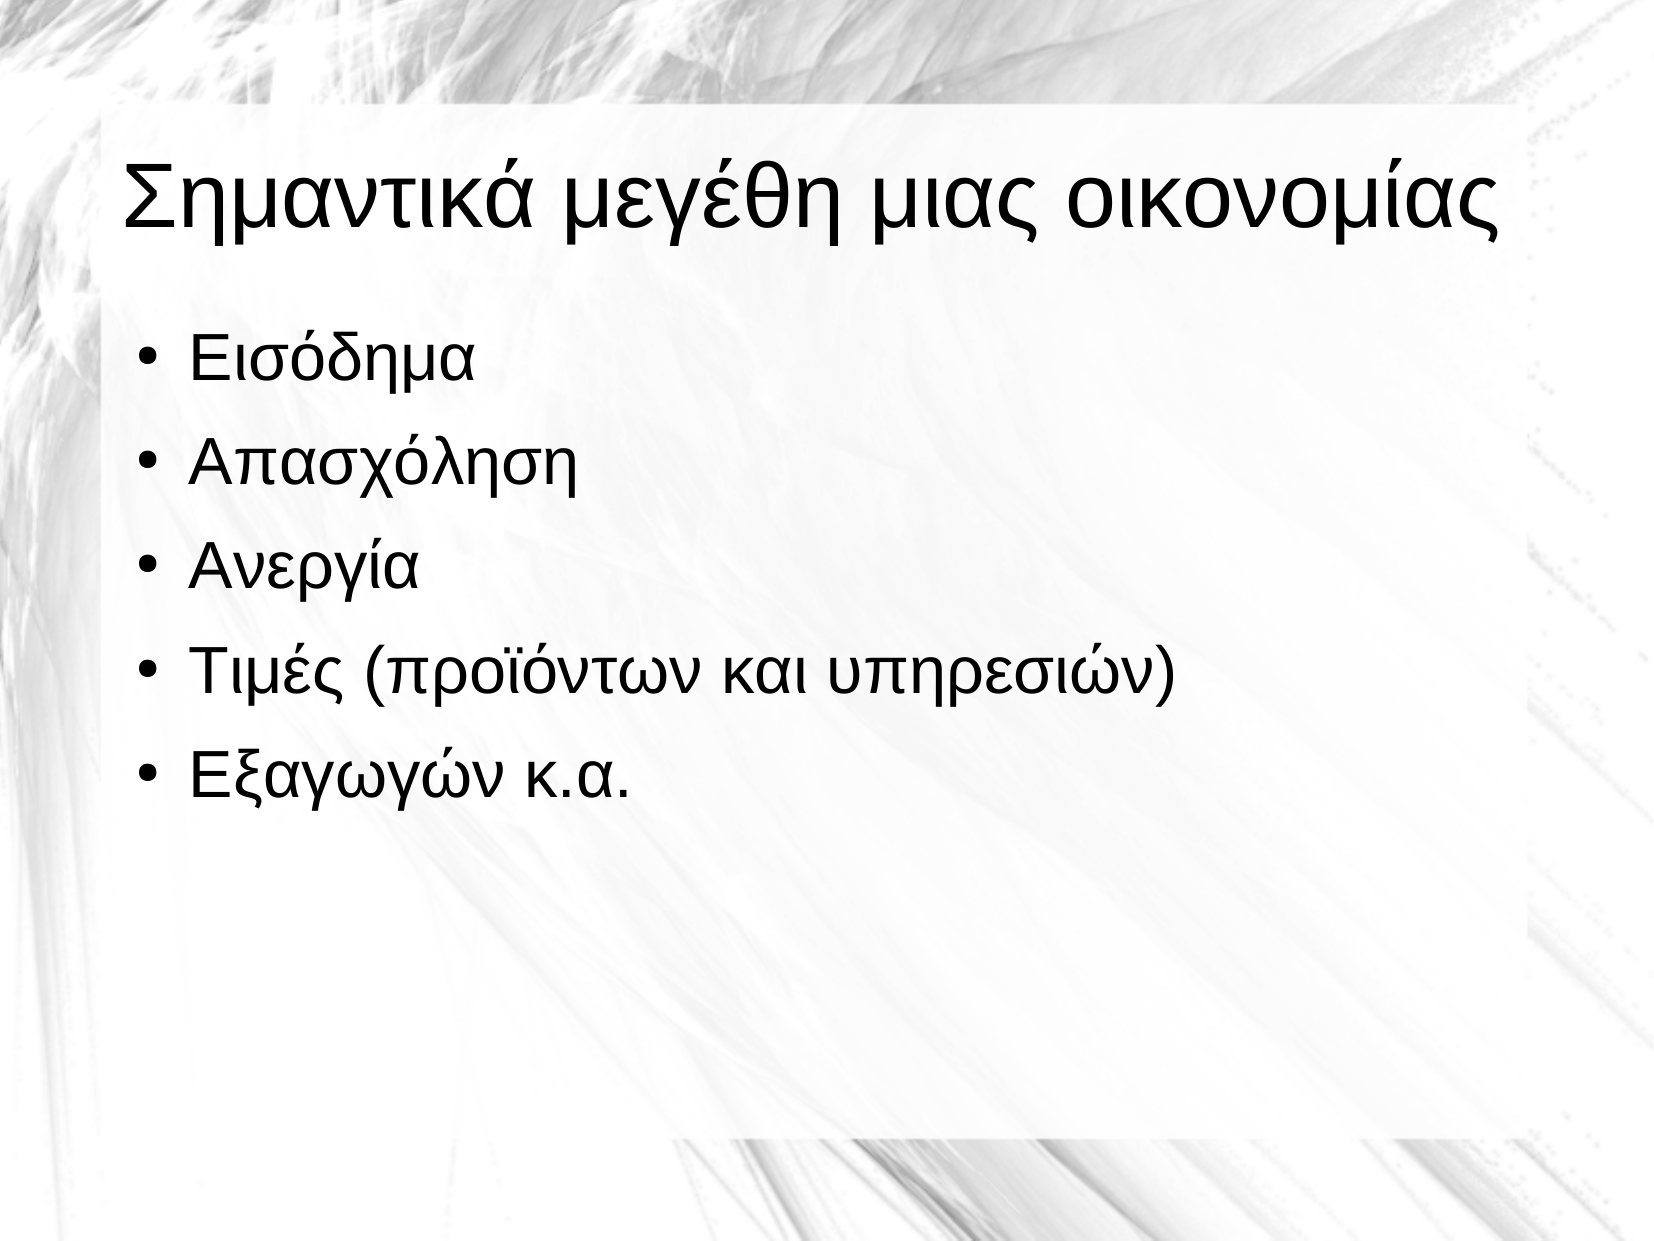

# Σημαντικά μεγέθη μιας οικονομίας
Εισόδημα
Απασχόληση
Ανεργία
Τιμές (προϊόντων και υπηρεσιών)
Εξαγωγών κ.α.